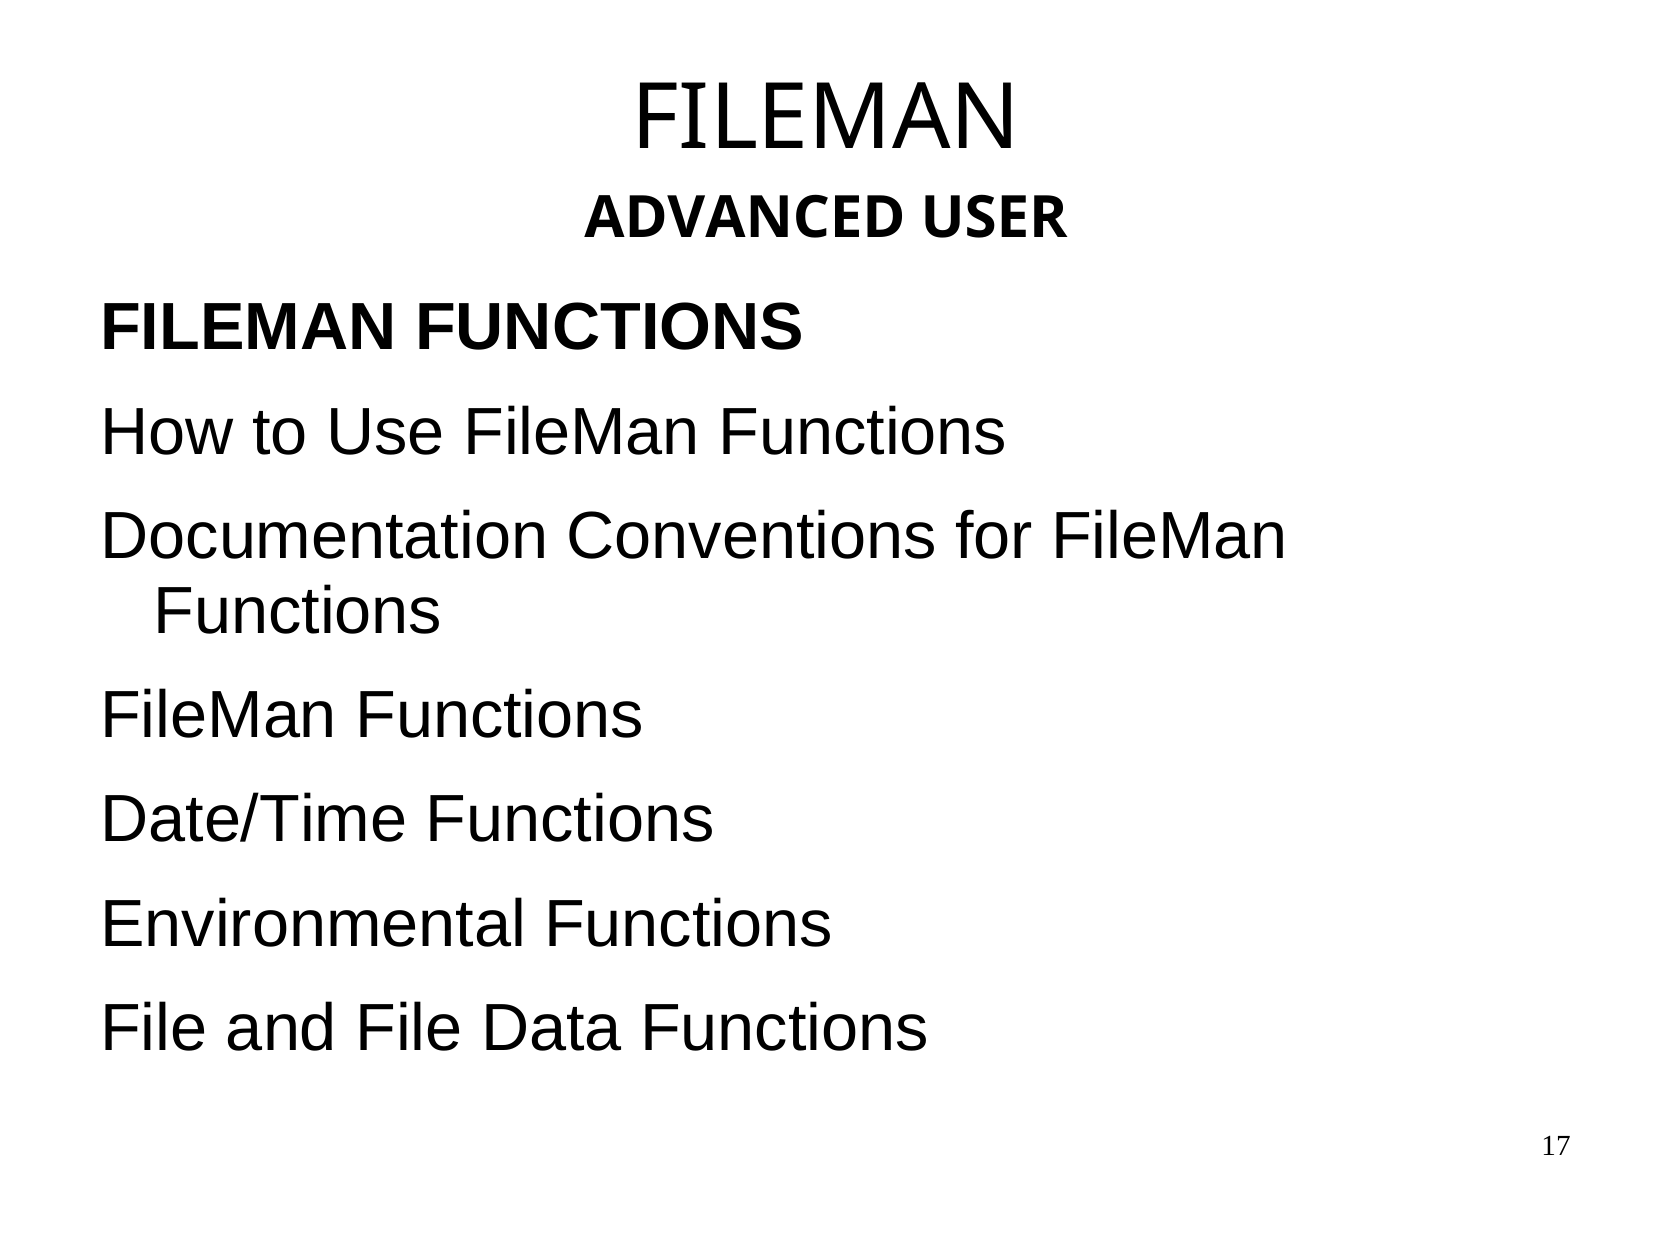

# FILEMAN ADVANCED USER
FILEMAN FUNCTIONS
How to Use FileMan Functions
Documentation Conventions for FileMan Functions
FileMan Functions
Date/Time Functions
Environmental Functions
File and File Data Functions
17